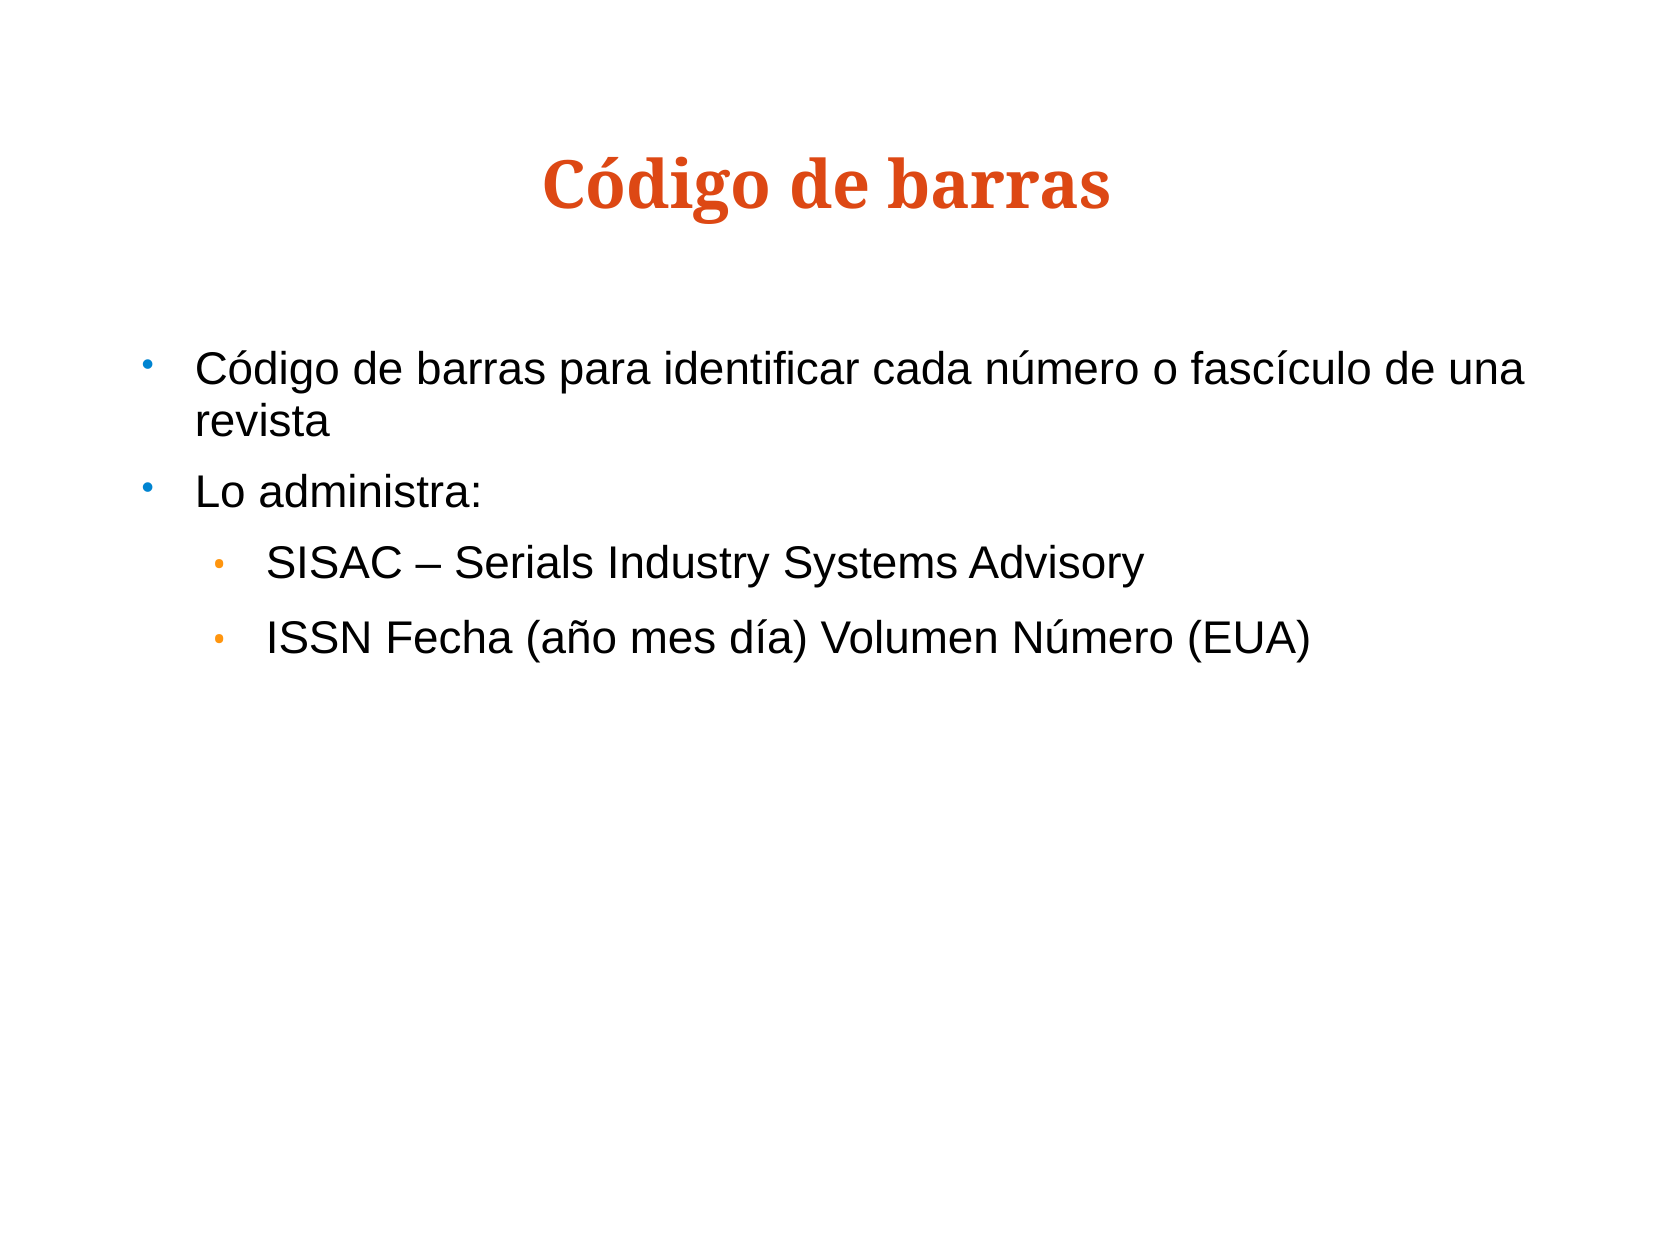

# Código de barras
Código de barras para identificar cada número o fascículo de una revista
Lo administra:
SISAC – Serials Industry Systems Advisory
ISSN Fecha (año mes día) Volumen Número (EUA)